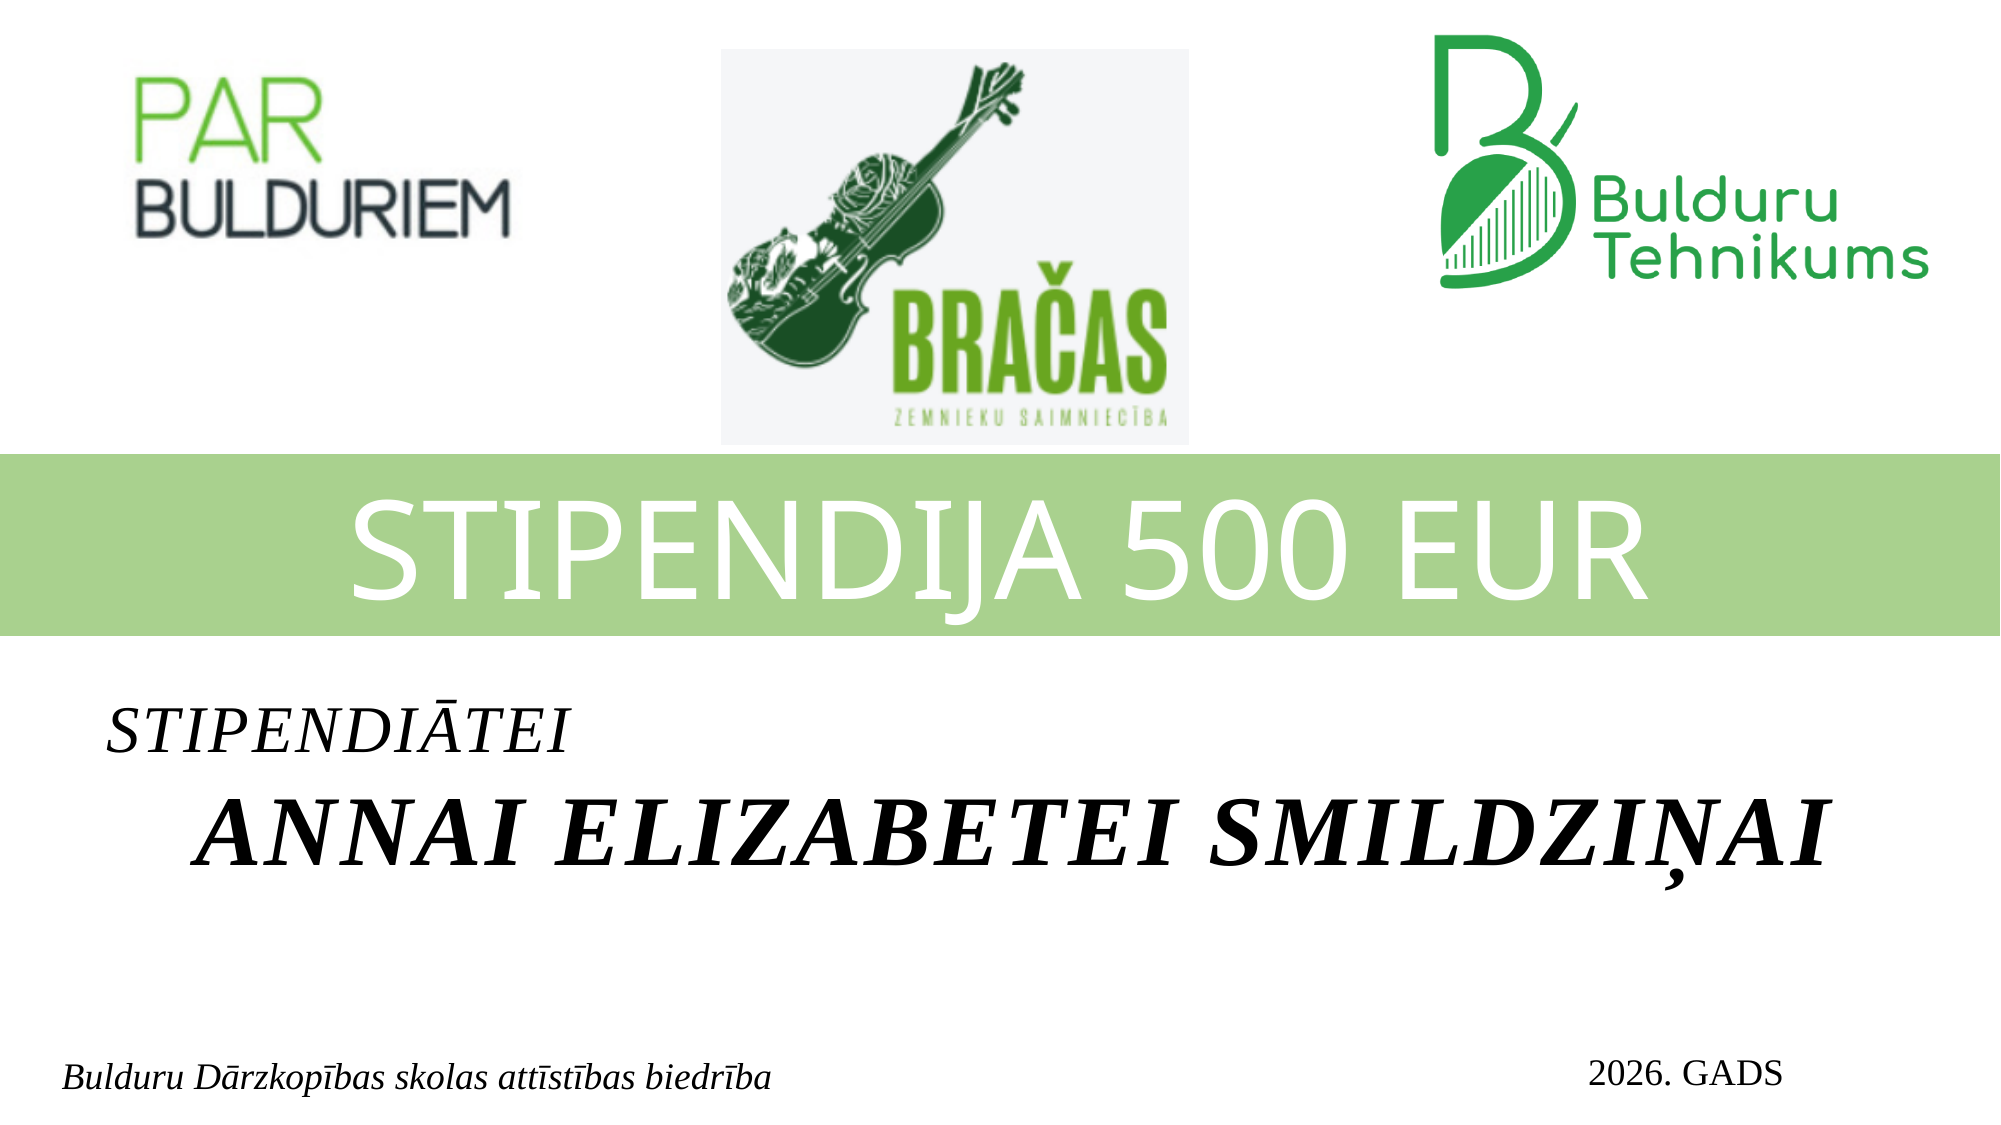

STIPENDIJA 500 EUR
STIPENDIĀTEI
ANNAI ELIZABETEI SMILDZIŅAI
2026. GADS
Bulduru Dārzkopības skolas attīstības biedrība